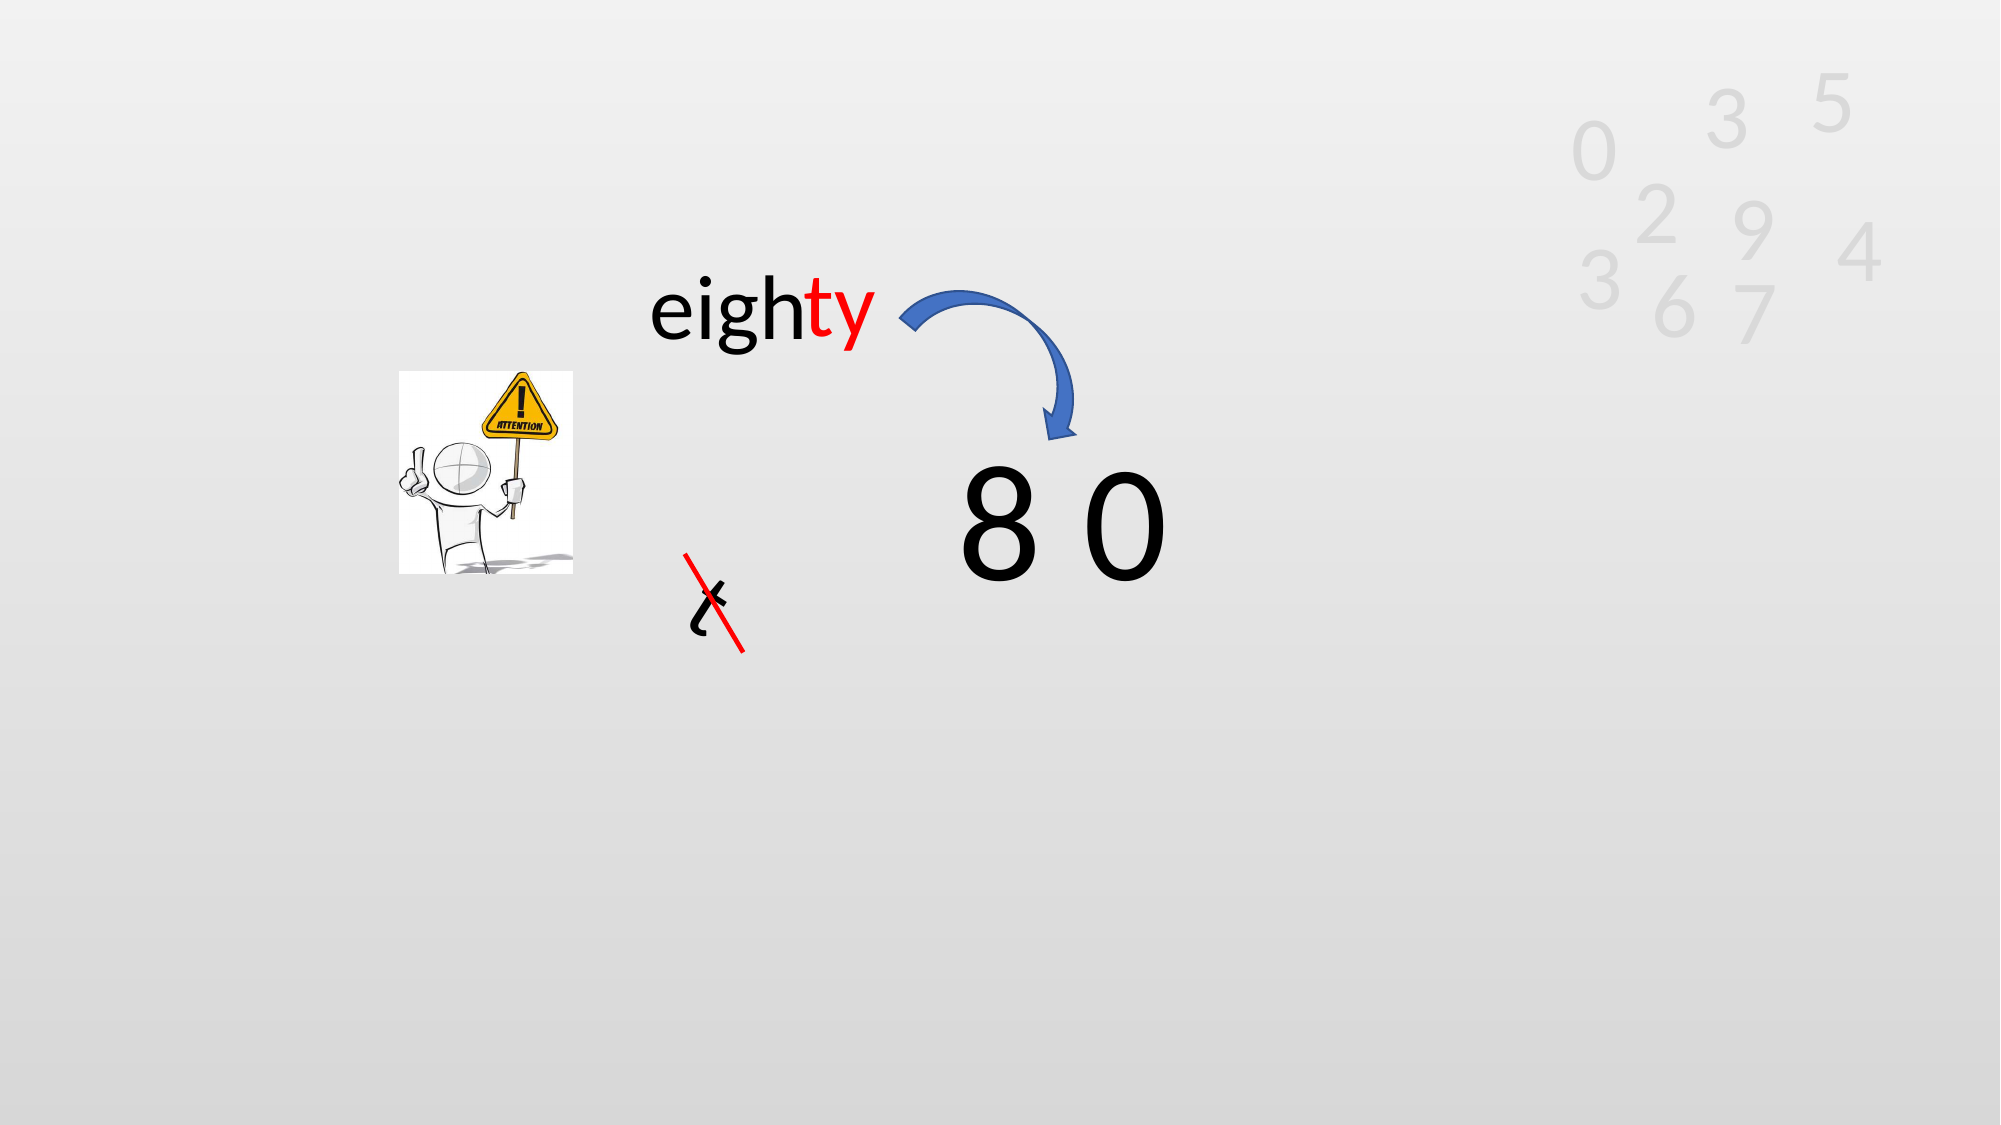

5
3
0
2
9
4
3
ty
6
eigh
7
8
0
t